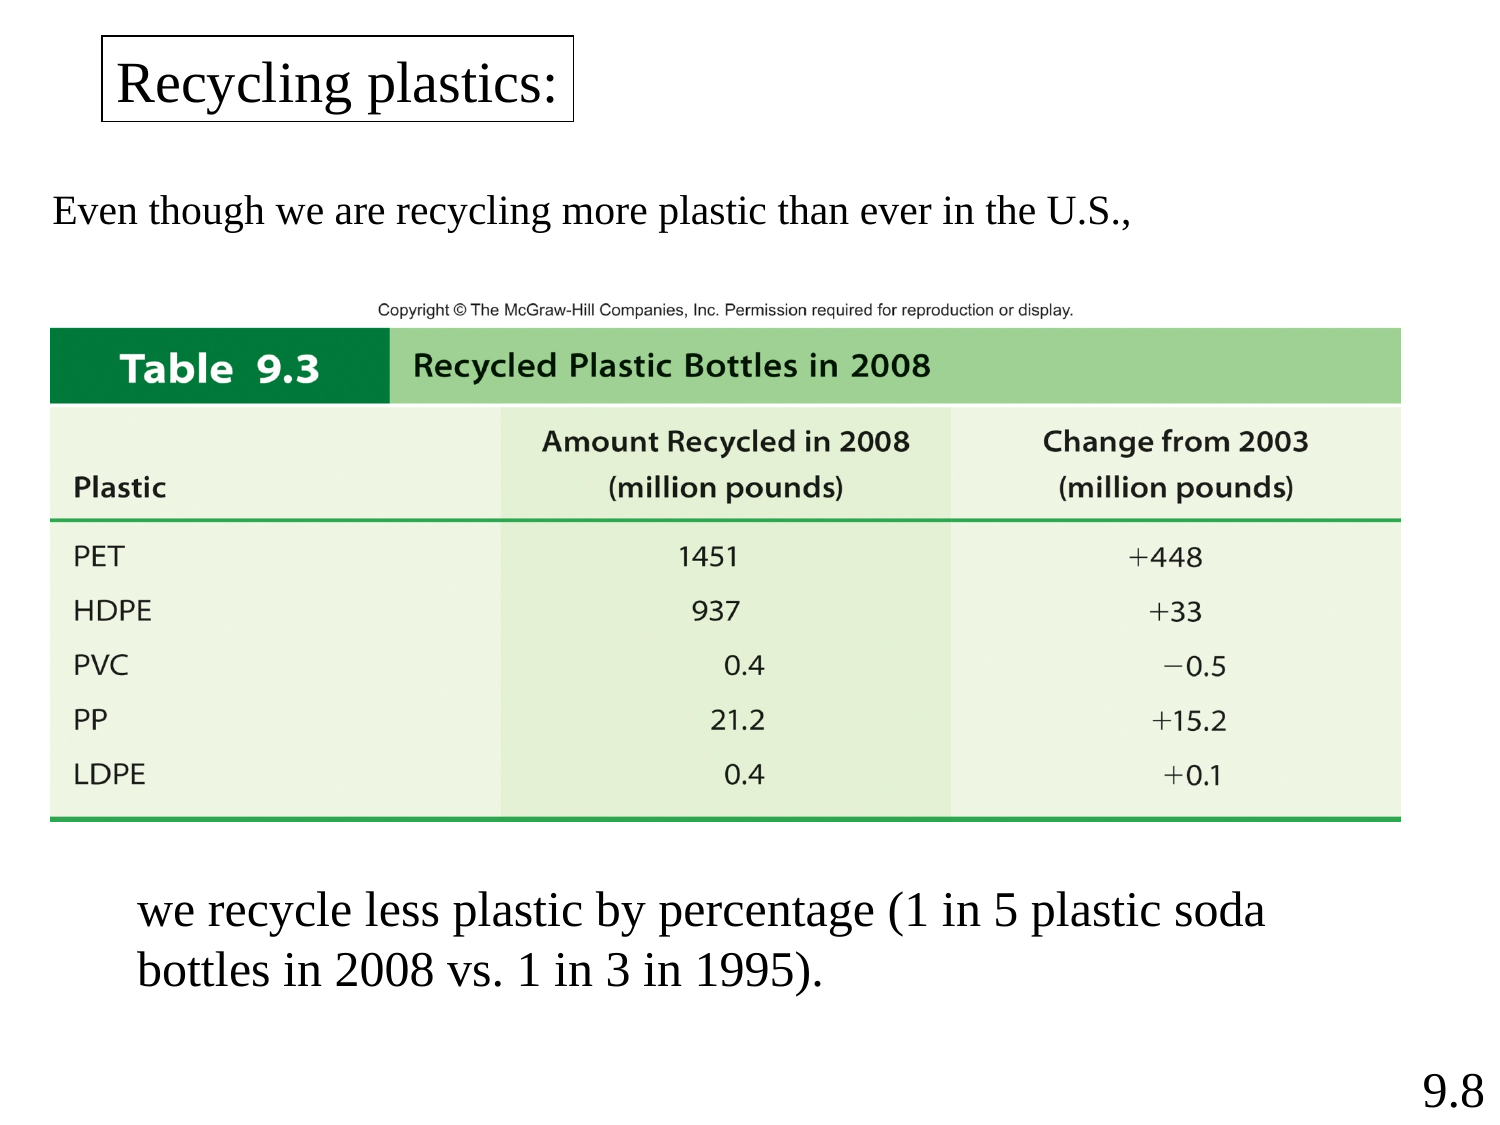

Recycling plastics:
Even though we are recycling more plastic than ever in the U.S.,
we recycle less plastic by percentage (1 in 5 plastic soda bottles in 2008 vs. 1 in 3 in 1995).
9.8